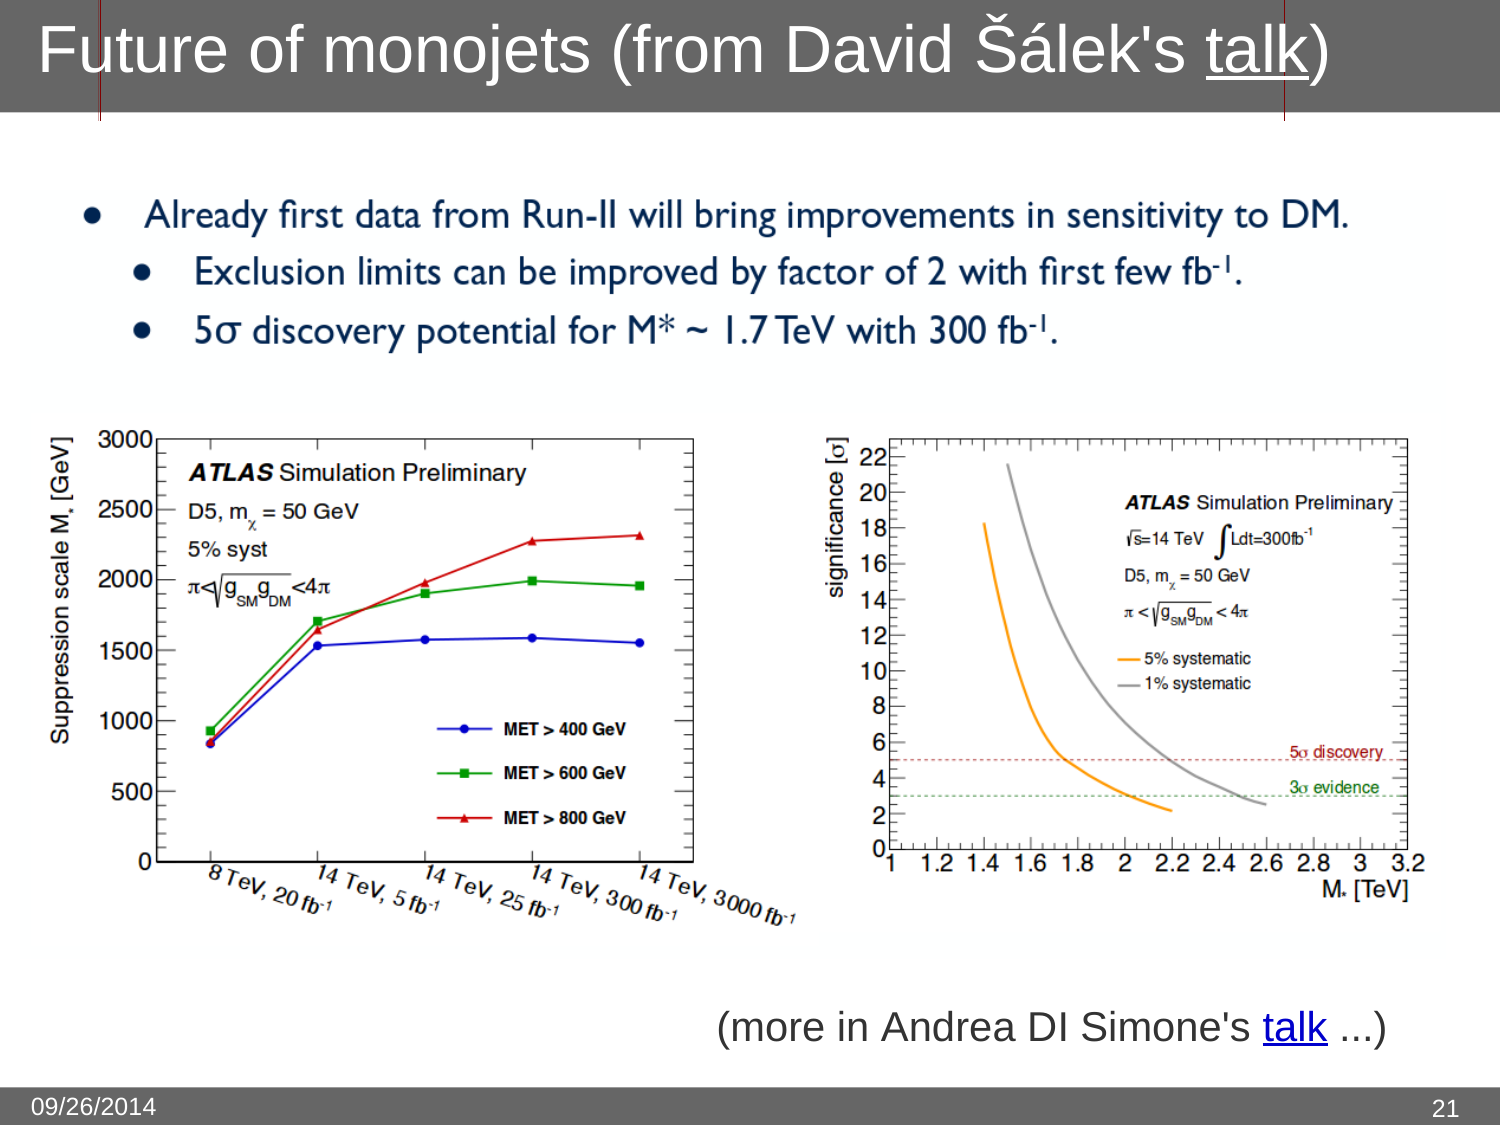

# Future of monojets (from David Šálek's talk)
(more in Andrea DI Simone's talk ...)